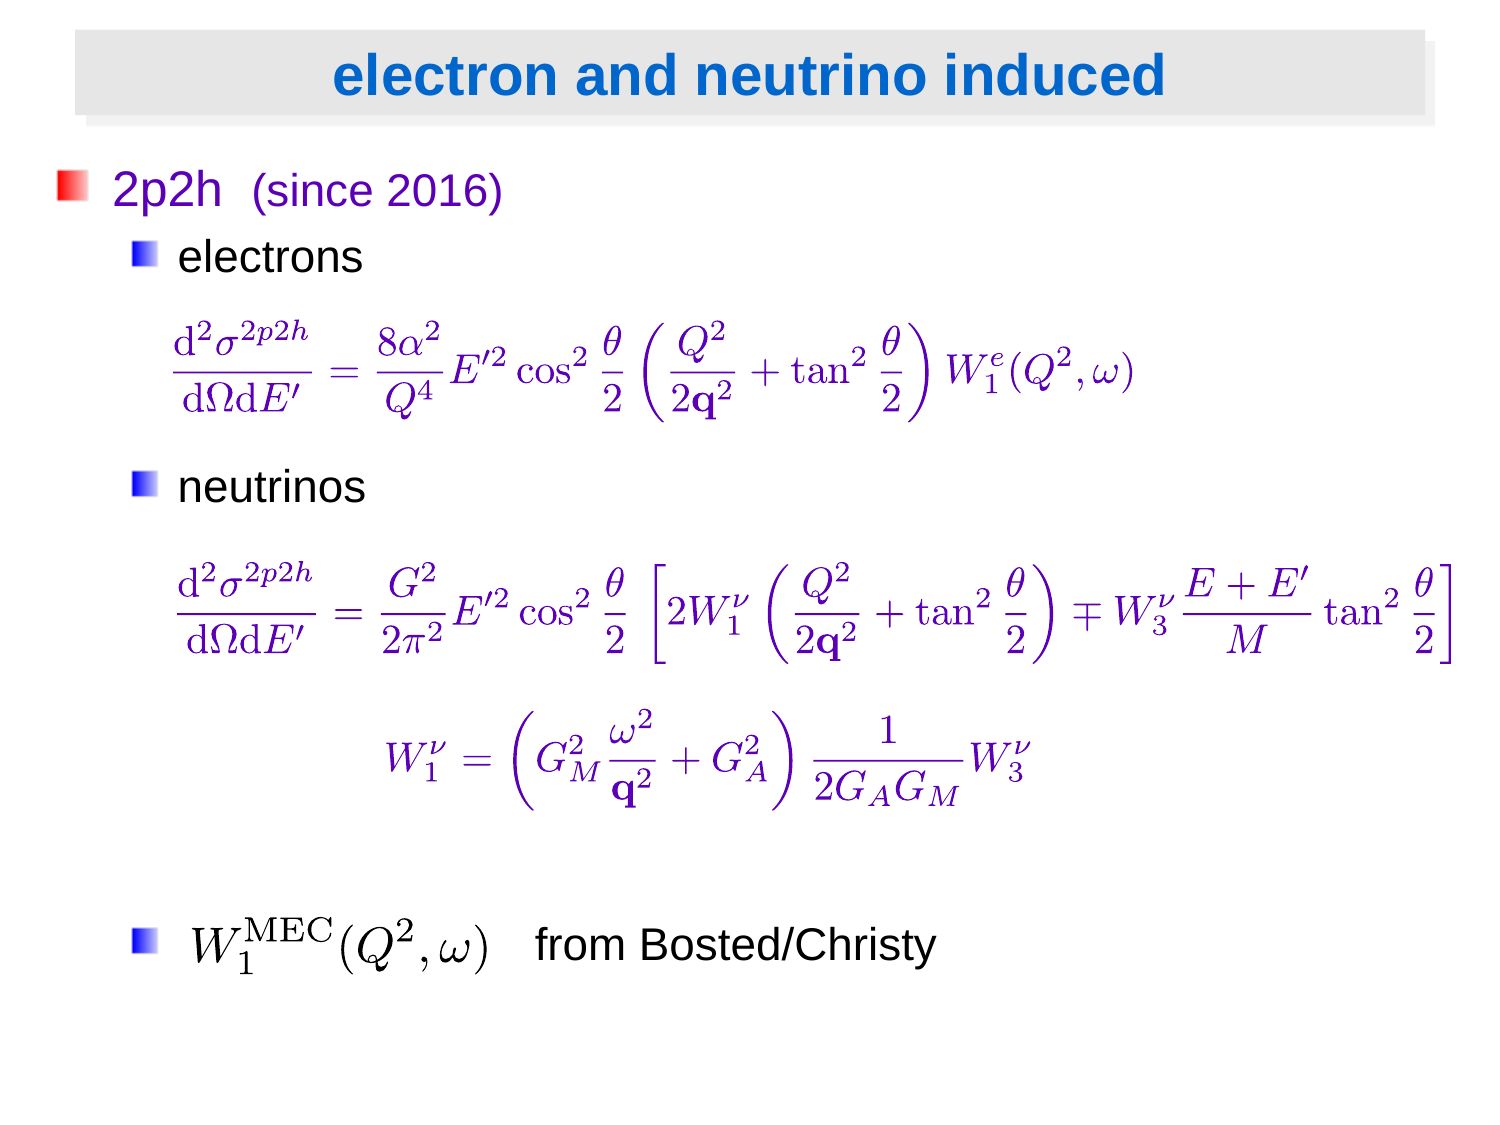

# electron and neutrino induced
2p2h (since 2016)
electrons
neutrinos
 from Bosted/Christy